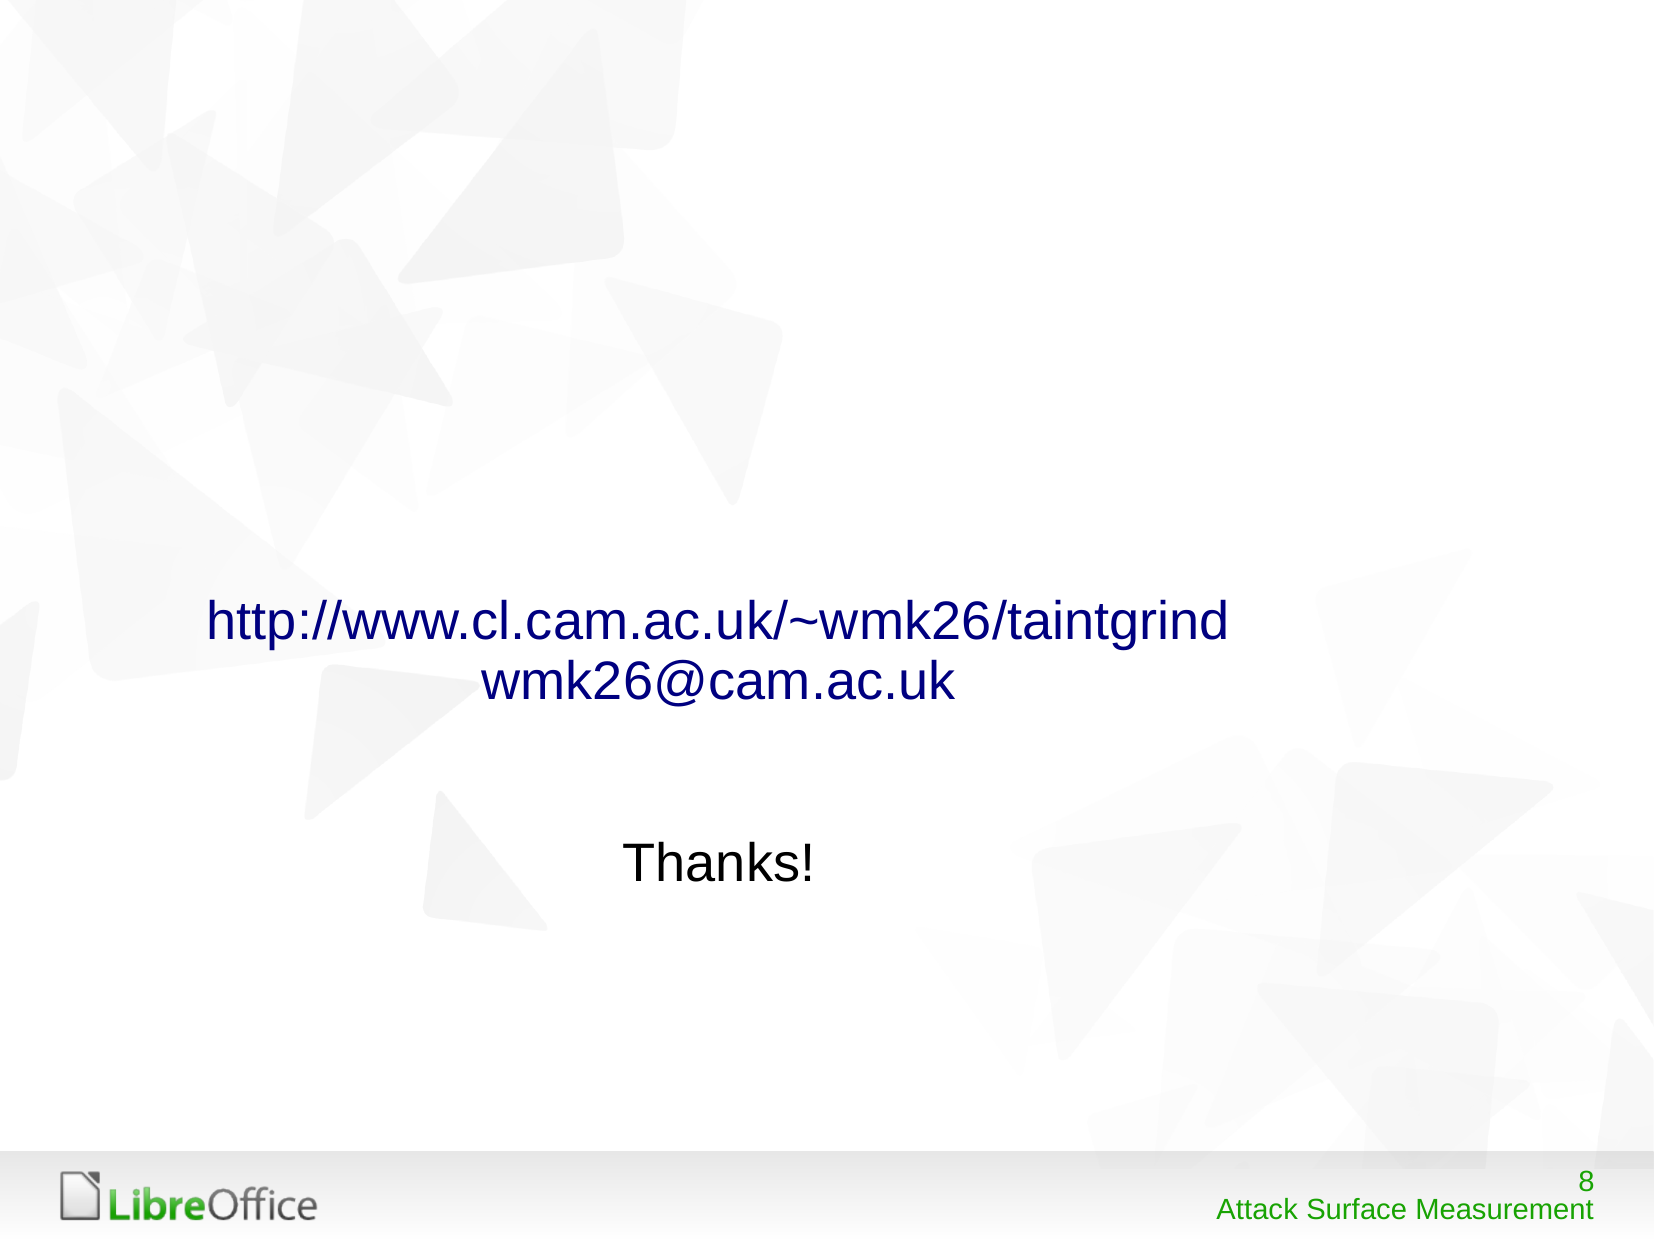

#
http://www.cl.cam.ac.uk/~wmk26/taintgrind
wmk26@cam.ac.uk
Thanks!
8
Attack Surface Measurement